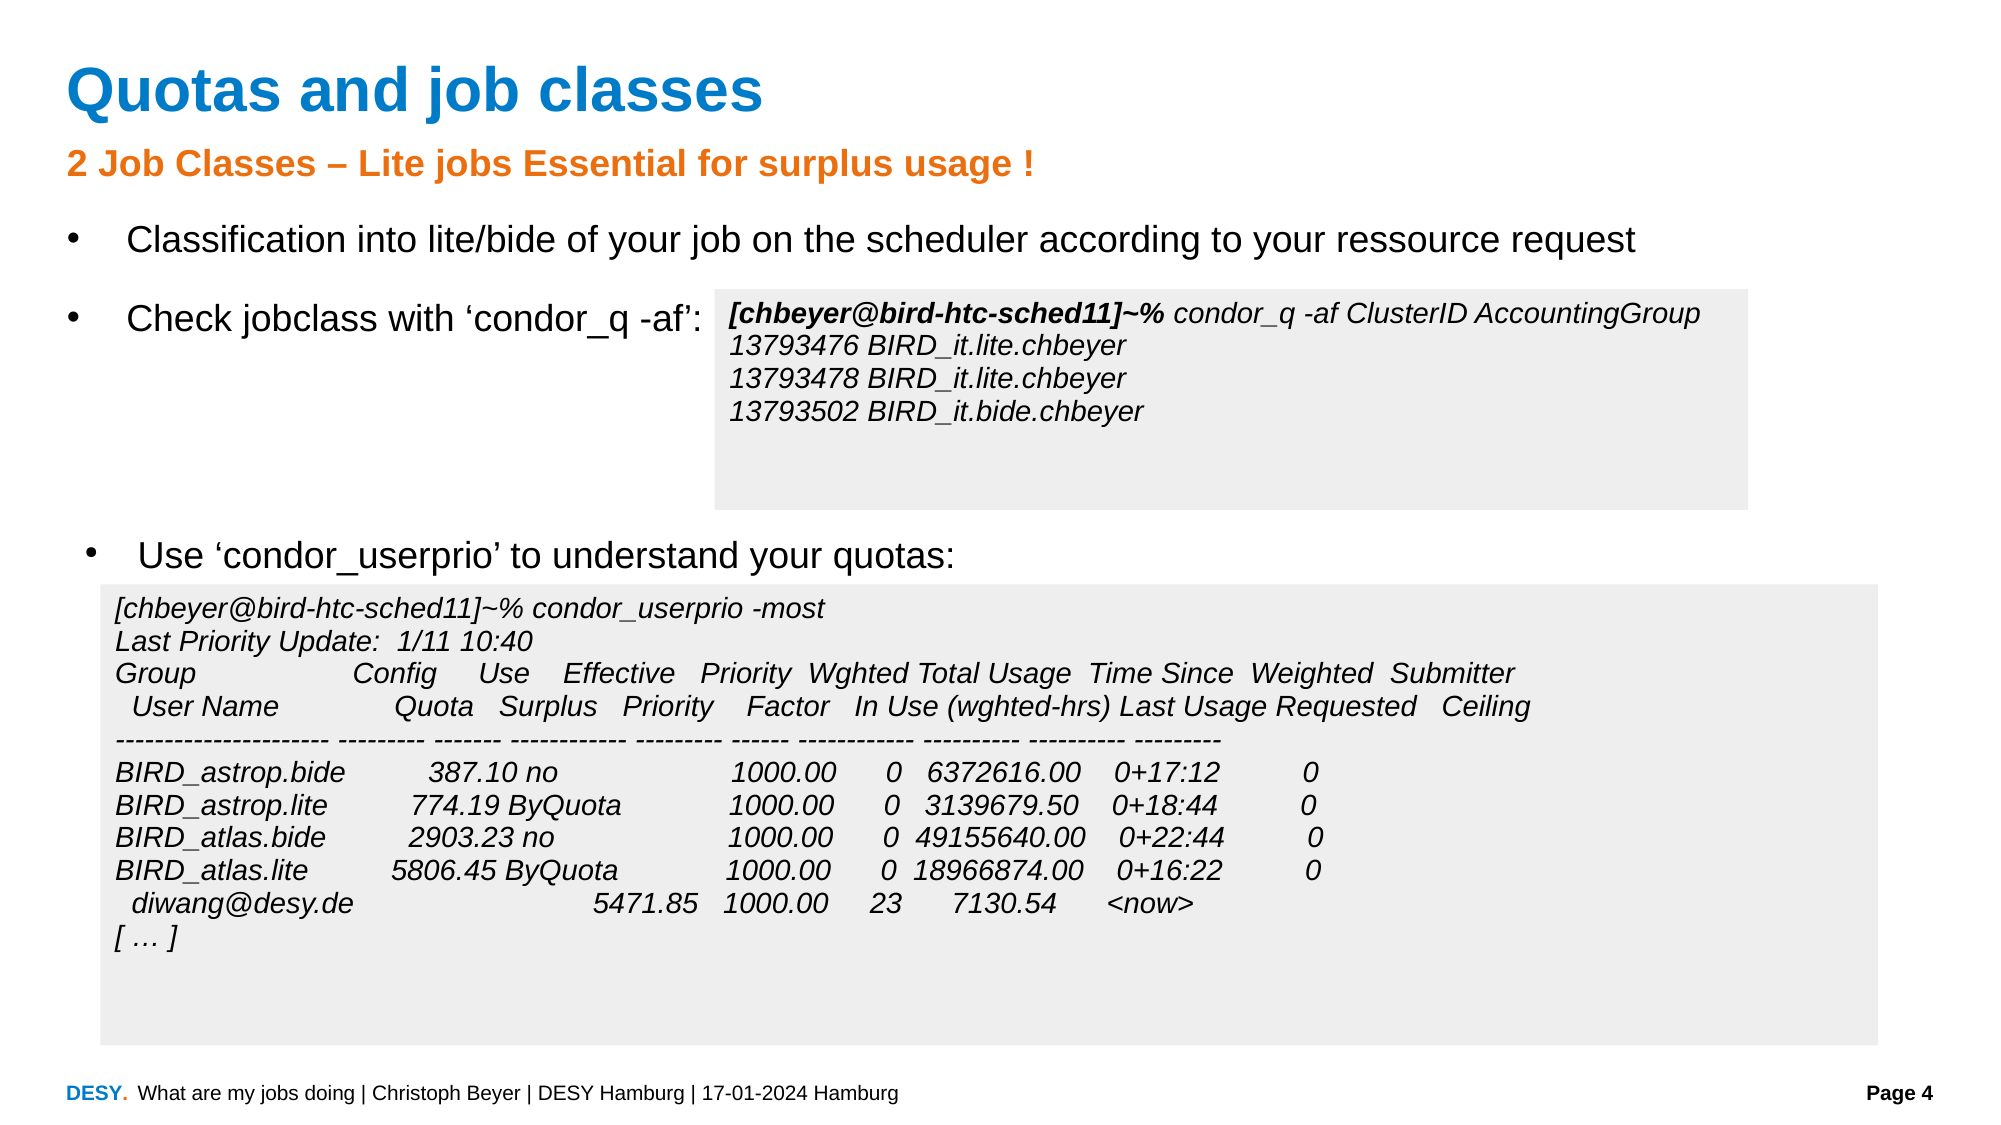

# Quotas and job classes
2 Job Classes – Lite jobs Essential for surplus usage !
Classification into lite/bide of your job on the scheduler according to your ressource request
Check jobclass with ‘condor_q -af’:
Use ‘condor_userprio’ to understand your quotas:
[chbeyer@bird-htc-sched11]~% condor_q -af ClusterID AccountingGroup
13793476 BIRD_it.lite.chbeyer
13793478 BIRD_it.lite.chbeyer
13793502 BIRD_it.bide.chbeyer
[chbeyer@bird-htc-sched11]~% condor_userprio -most
Last Priority Update: 1/11 10:40
Group Config Use Effective Priority Wghted Total Usage Time Since Weighted Submitter
 User Name Quota Surplus Priority Factor In Use (wghted-hrs) Last Usage Requested Ceiling
---------------------- --------- ------- ------------ --------- ------ ------------ ---------- ---------- ---------
BIRD_astrop.bide 387.10 no 1000.00 0 6372616.00 0+17:12 0
BIRD_astrop.lite 774.19 ByQuota 1000.00 0 3139679.50 0+18:44 0
BIRD_atlas.bide 2903.23 no 1000.00 0 49155640.00 0+22:44 0
BIRD_atlas.lite 5806.45 ByQuota 1000.00 0 18966874.00 0+16:22 0
 diwang@desy.de 5471.85 1000.00 23 7130.54 <now>
[ … ]
What are my jobs doing | Christoph Beyer | DESY Hamburg | 17-01-2024 Hamburg